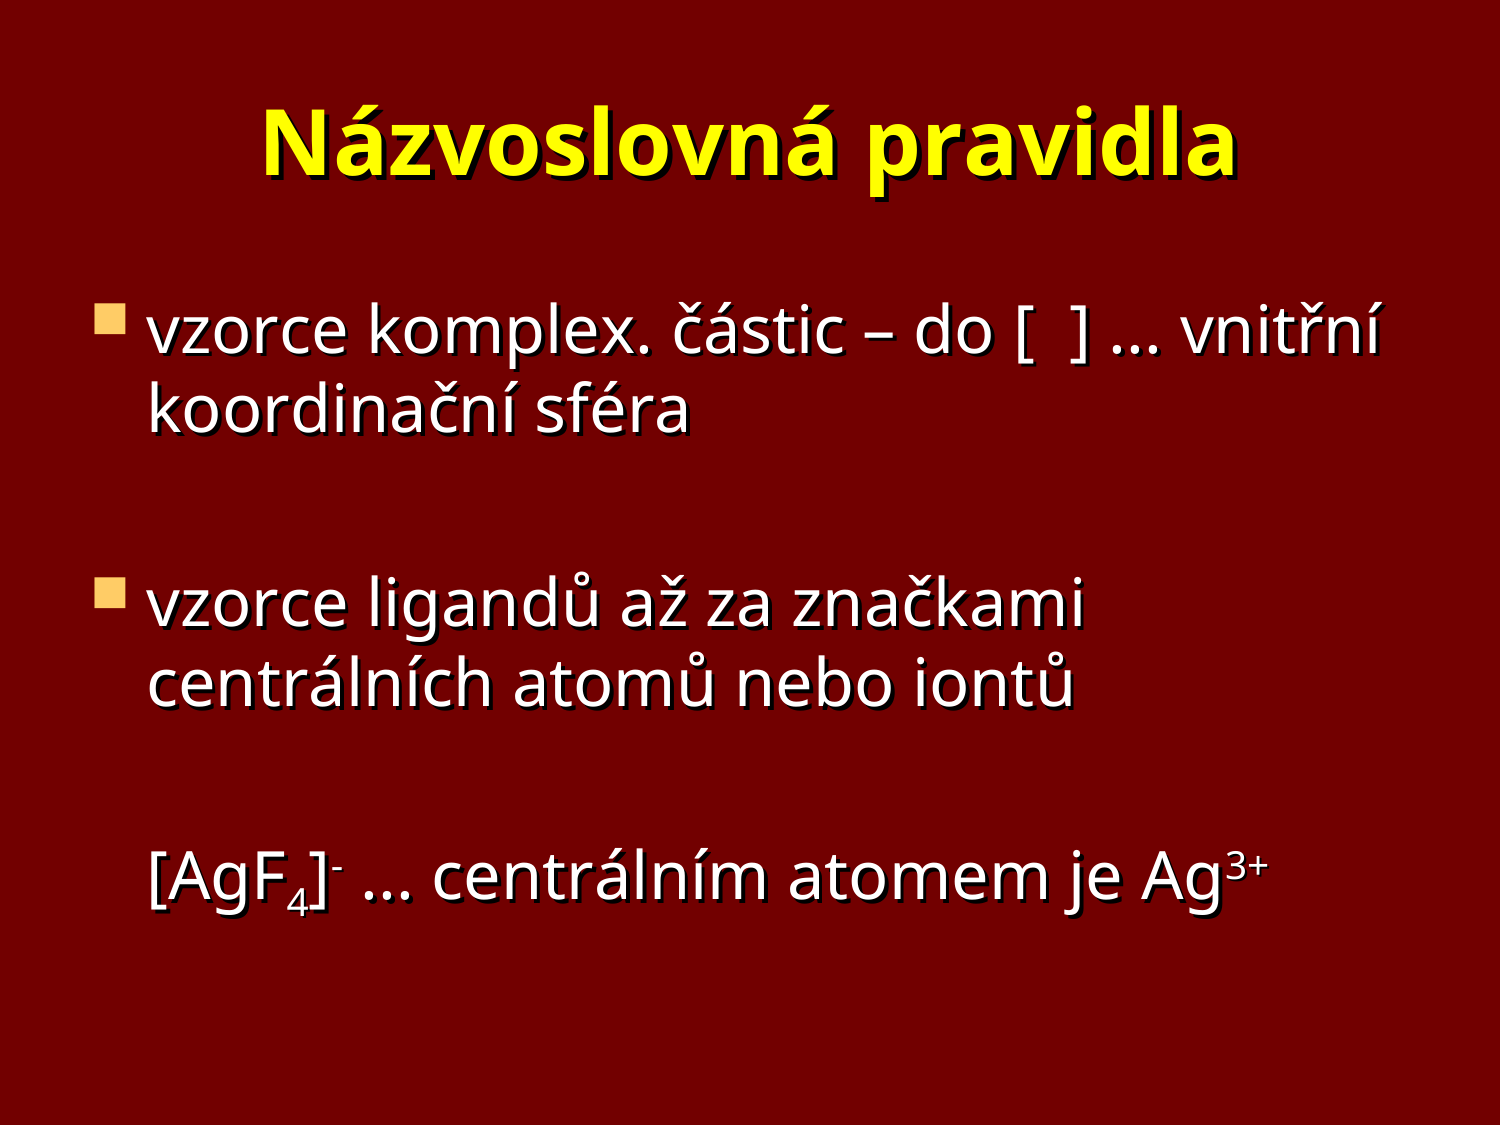

# Názvoslovná pravidla
vzorce komplex. částic – do [ ] ... vnitřní koordinační sféra
vzorce ligandů až za značkami centrálních atomů nebo iontů
	[AgF4]- ... centrálním atomem je Ag3+